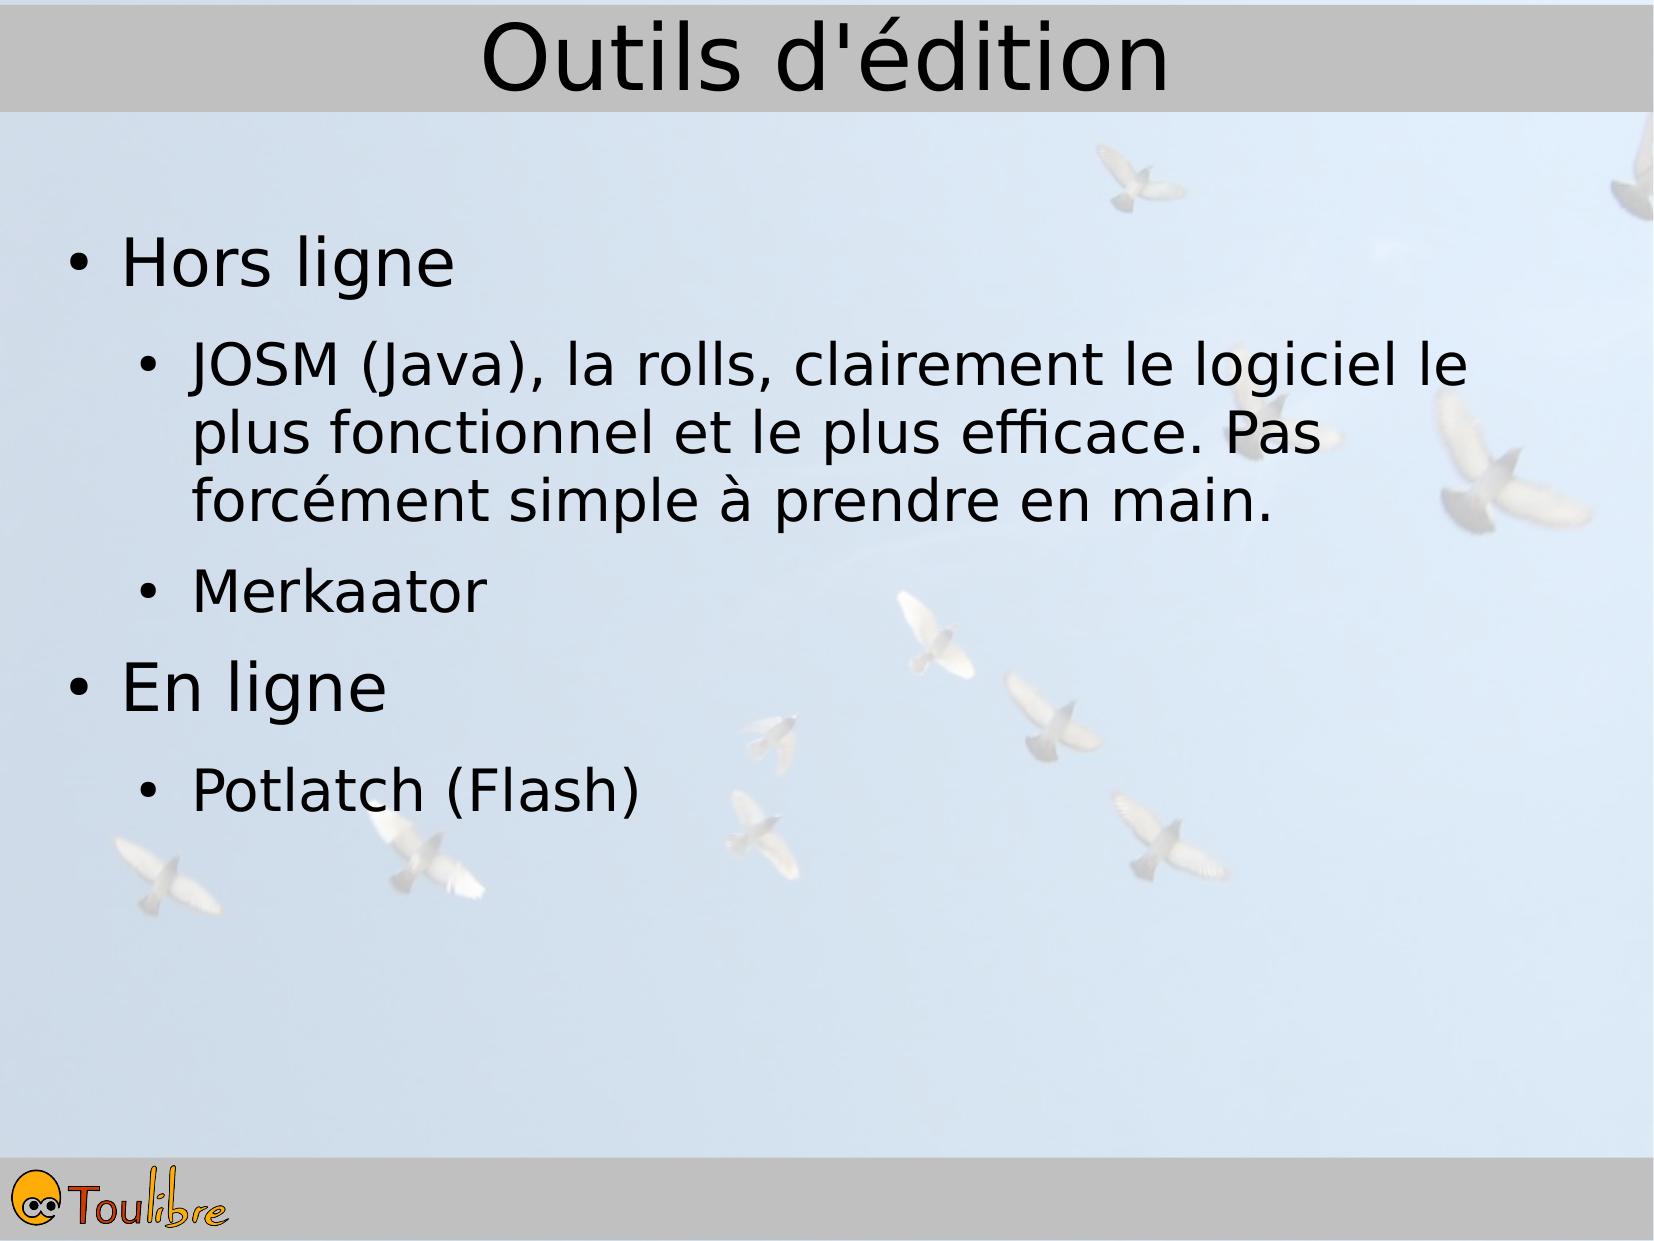

# Outils d'édition
Hors ligne
JOSM (Java), la rolls, clairement le logiciel le plus fonctionnel et le plus efficace. Pas forcément simple à prendre en main.
Merkaator
En ligne
Potlatch (Flash)